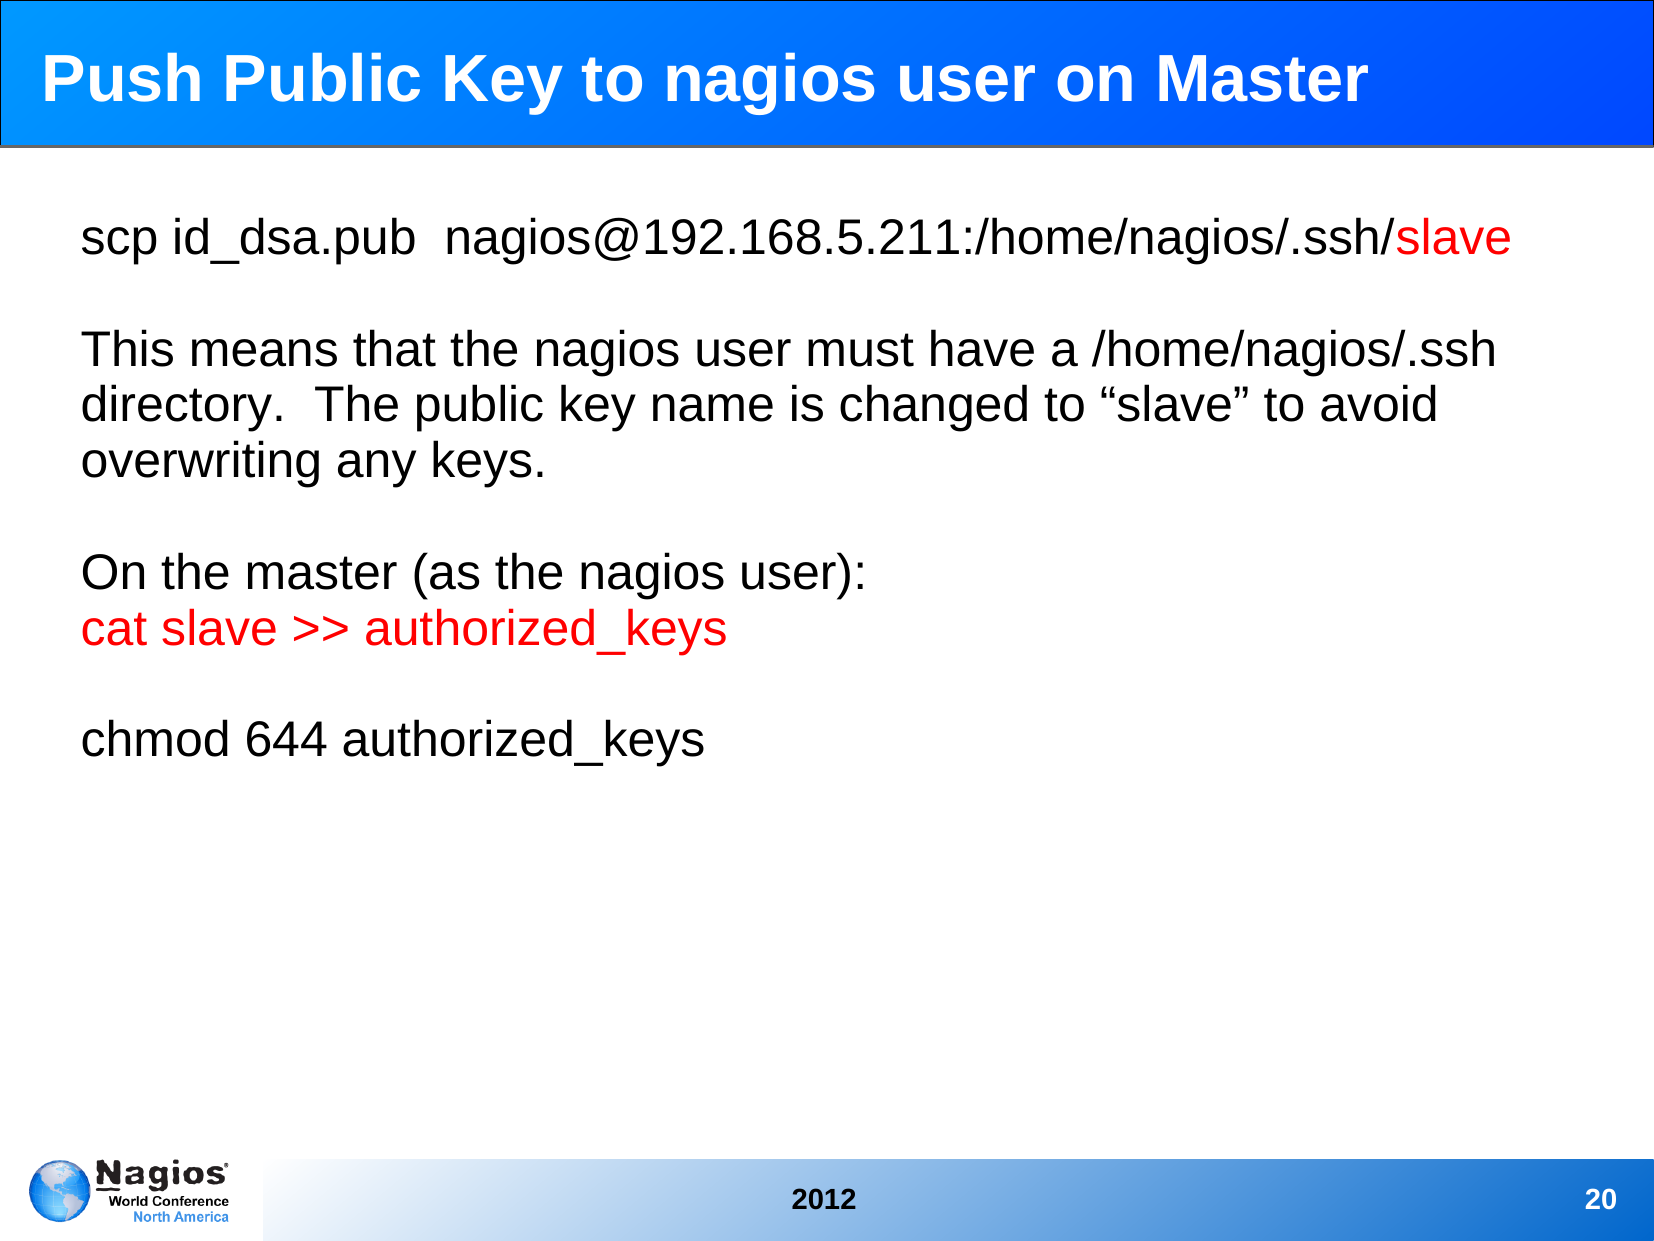

# Push Public Key to nagios user on Master
scp id_dsa.pub nagios@192.168.5.211:/home/nagios/.ssh/slave
This means that the nagios user must have a /home/nagios/.ssh directory. The public key name is changed to “slave” to avoid overwriting any keys.
On the master (as the nagios user):
cat slave >> authorized_keys
chmod 644 authorized_keys
2011
20